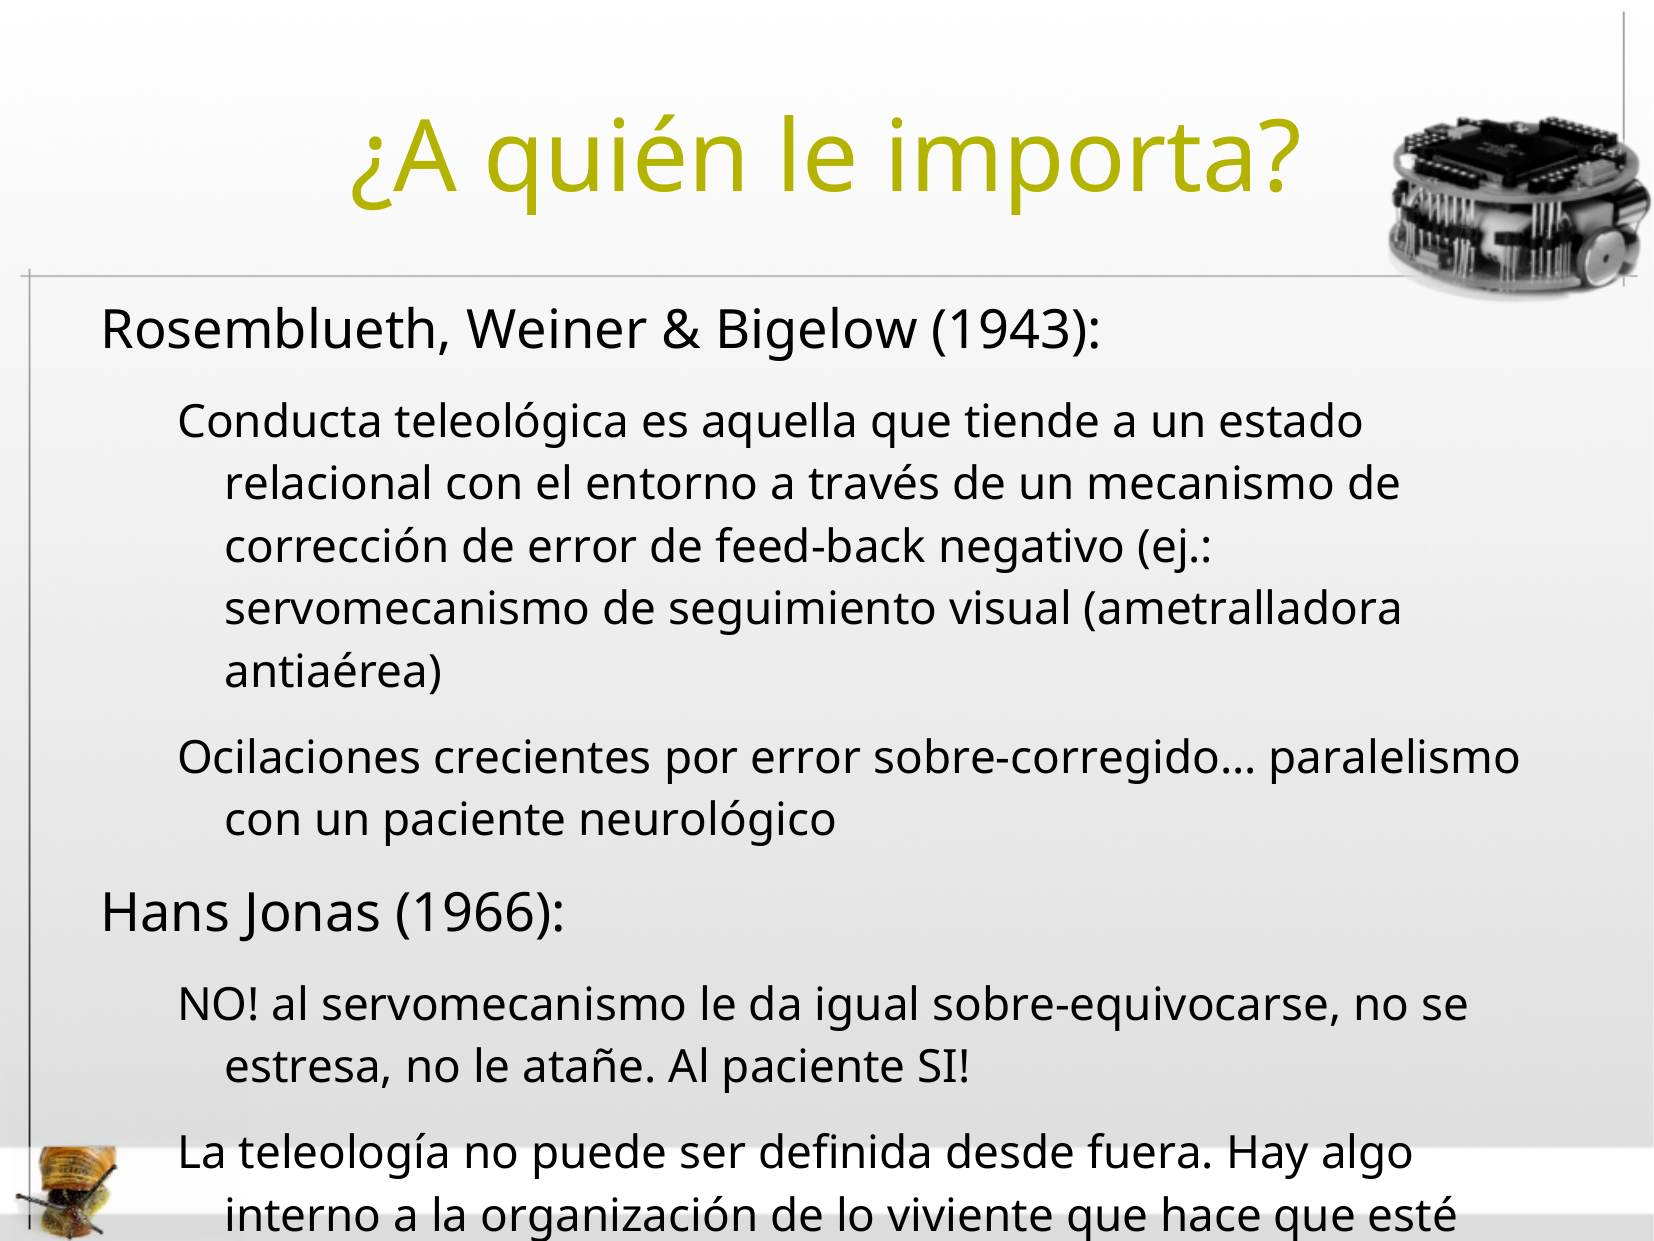

# ¿A quién le importa?
Rosemblueth, Weiner & Bigelow (1943):
Conducta teleológica es aquella que tiende a un estado relacional con el entorno a través de un mecanismo de corrección de error de feed-back negativo (ej.: servomecanismo de seguimiento visual (ametralladora antiaérea)
Ocilaciones crecientes por error sobre-corregido... paralelismo con un paciente neurológico
Hans Jonas (1966):
NO! al servomecanismo le da igual sobre-equivocarse, no se estresa, no le atañe. Al paciente SI!
La teleología no puede ser definida desde fuera. Hay algo interno a la organización de lo viviente que hace que esté comprometido, concernido por su propia existencia.